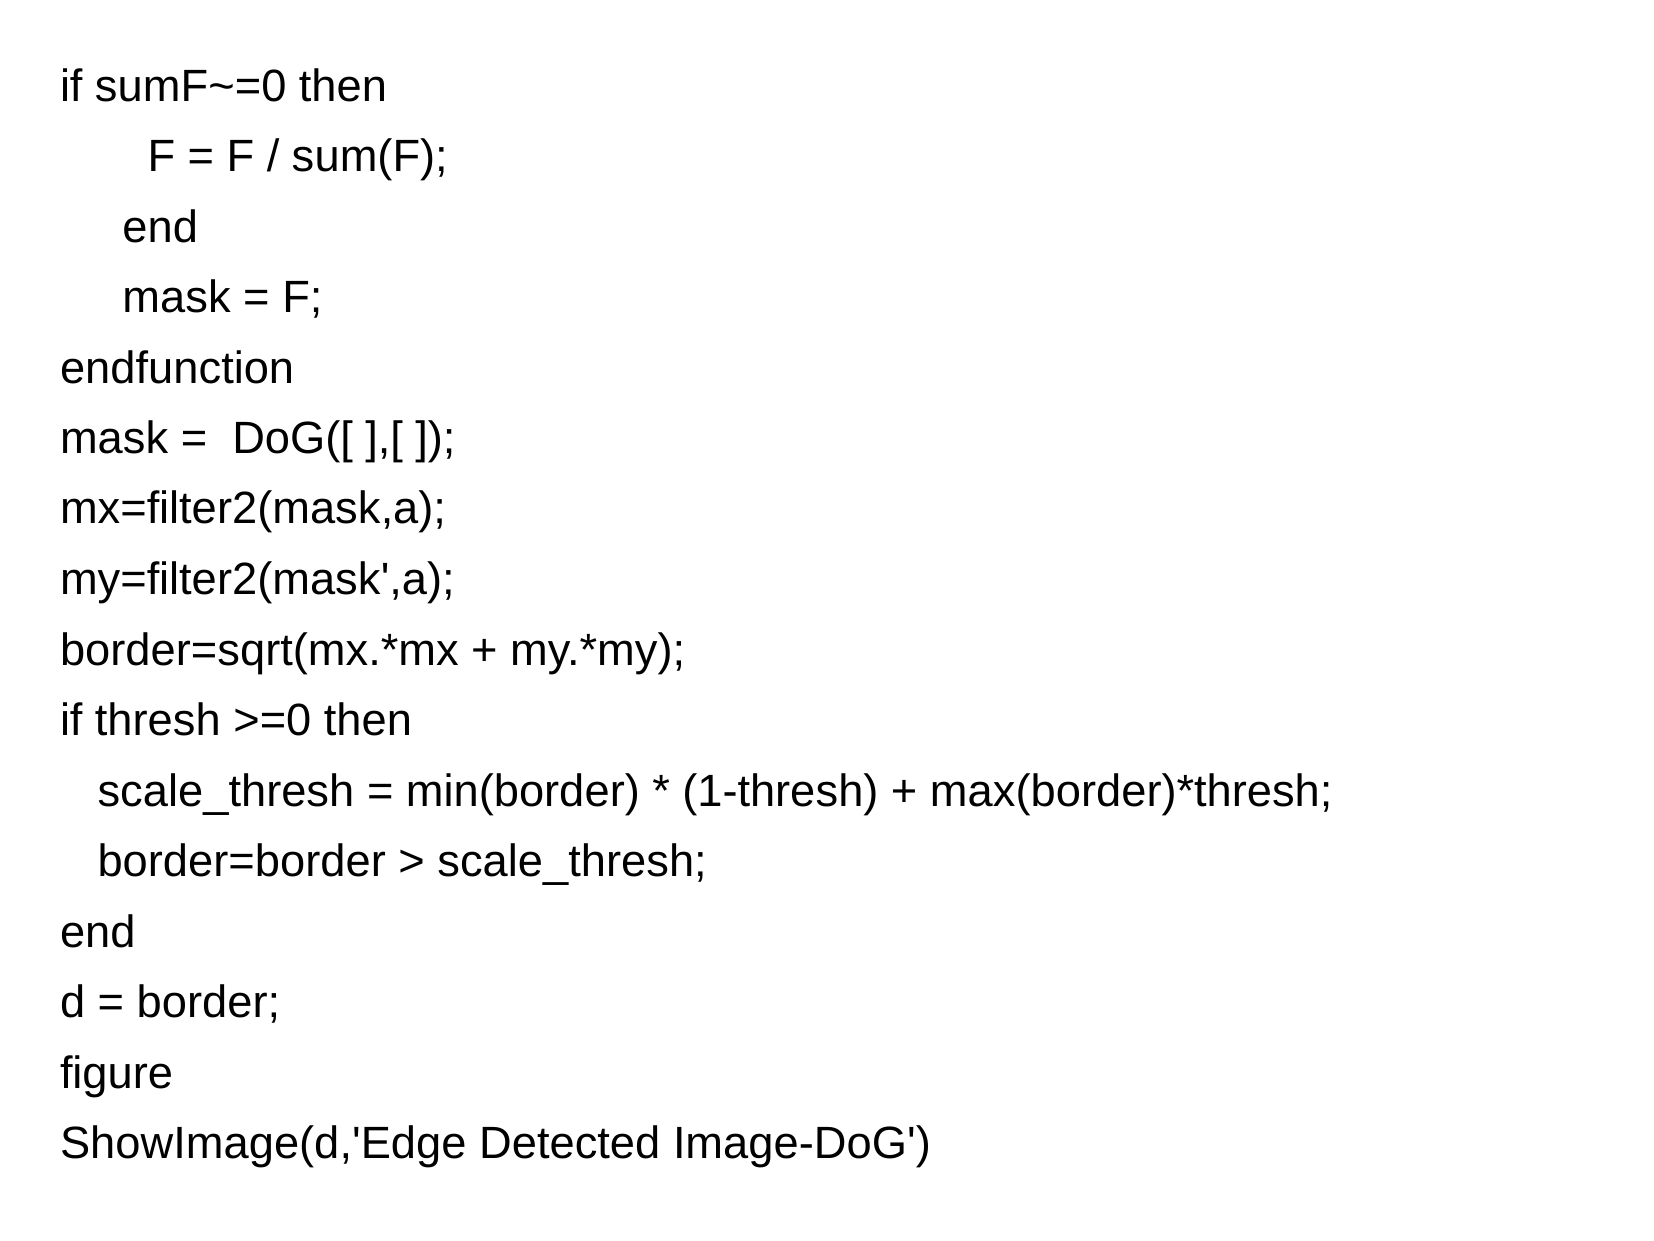

# if sumF~=0 then
 F = F / sum(F);
 end
 mask = F;
endfunction
mask = DoG([ ],[ ]);
mx=filter2(mask,a);
my=filter2(mask',a);
border=sqrt(mx.*mx + my.*my);
if thresh >=0 then
 scale_thresh = min(border) * (1-thresh) + max(border)*thresh;
 border=border > scale_thresh;
end
d = border;
figure
ShowImage(d,'Edge Detected Image-DoG')